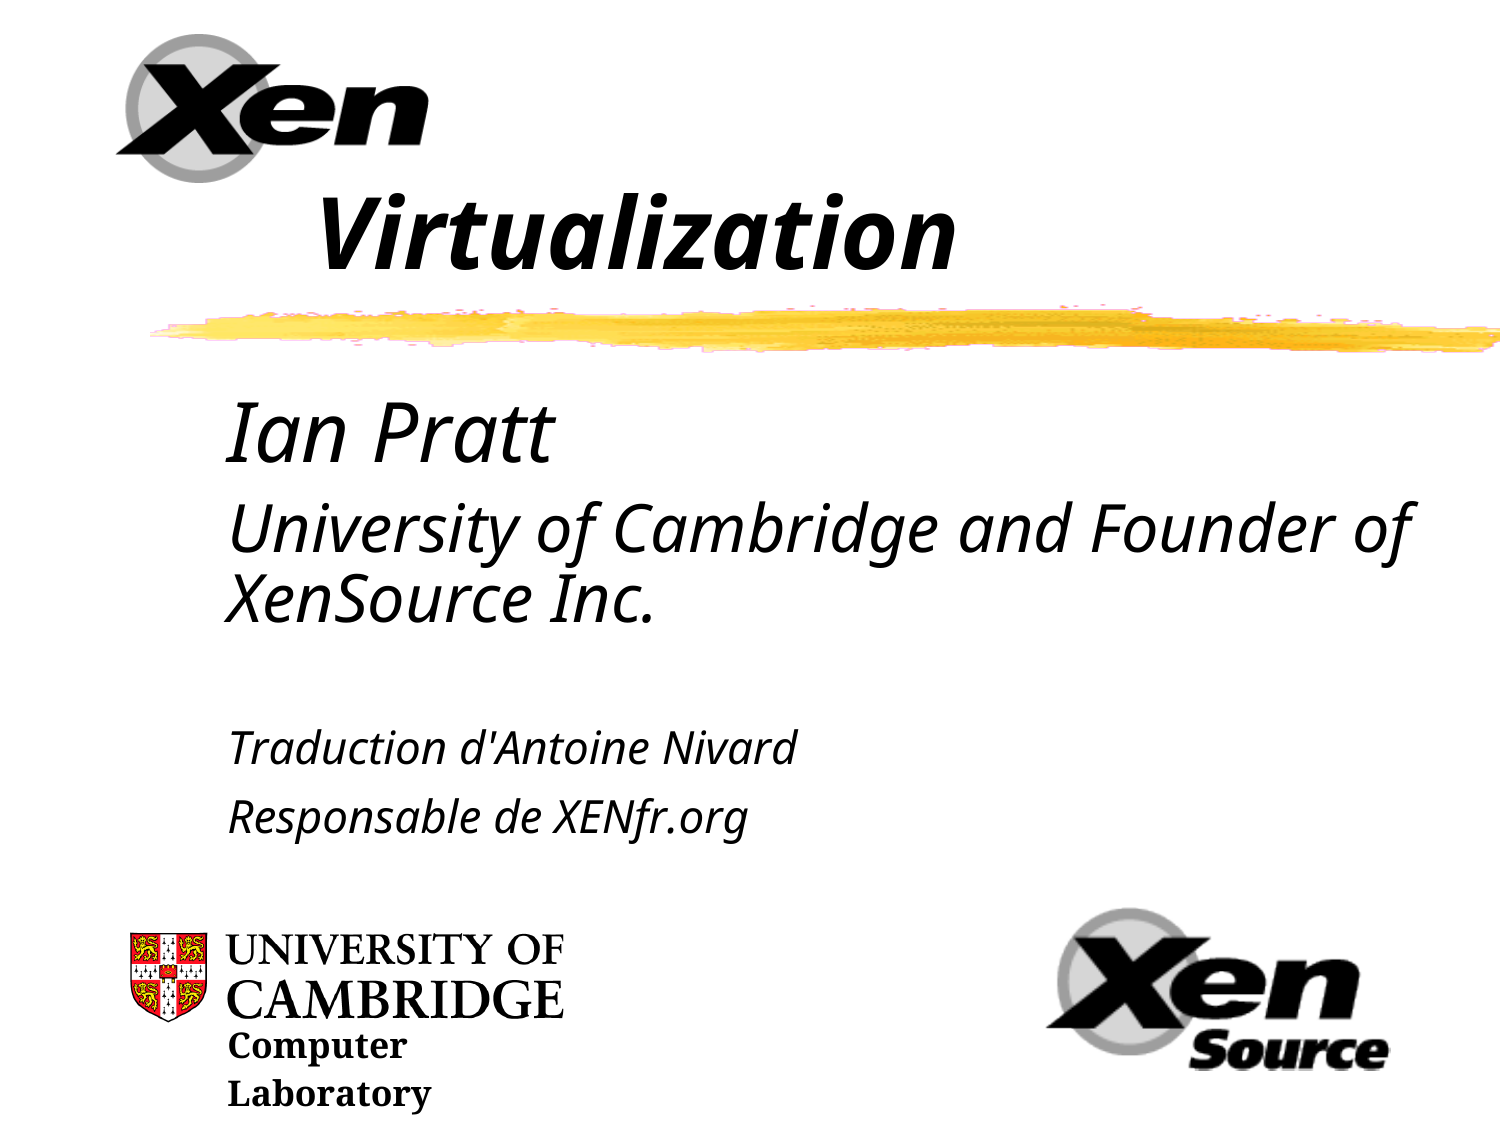

# Xen and the Art of 	Virtualization
Ian Pratt
University of Cambridge and Founder of XenSource Inc.
Traduction d'Antoine Nivard
Responsable de XENfr.org
Computer Laboratory